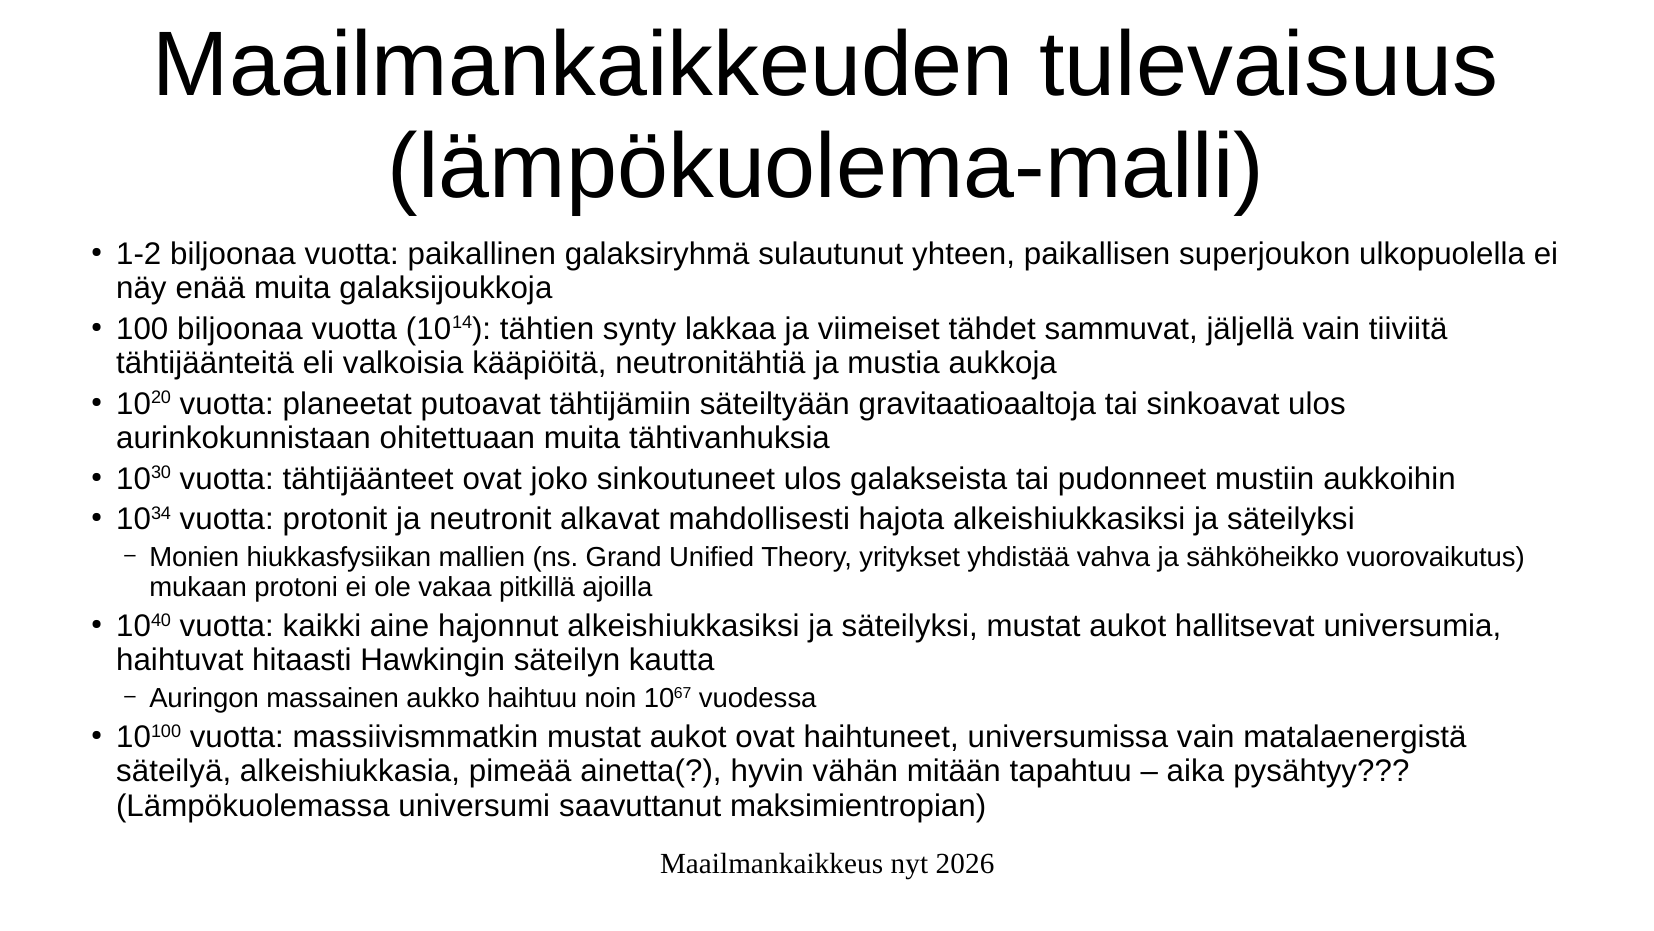

# Maailmankaikkeuden tulevaisuus (lämpökuolema-malli)
1-2 biljoonaa vuotta: paikallinen galaksiryhmä sulautunut yhteen, paikallisen superjoukon ulkopuolella ei näy enää muita galaksijoukkoja
100 biljoonaa vuotta (1014): tähtien synty lakkaa ja viimeiset tähdet sammuvat, jäljellä vain tiiviitä tähtijäänteitä eli valkoisia kääpiöitä, neutronitähtiä ja mustia aukkoja
1020 vuotta: planeetat putoavat tähtijämiin säteiltyään gravitaatioaaltoja tai sinkoavat ulos aurinkokunnistaan ohitettuaan muita tähtivanhuksia
1030 vuotta: tähtijäänteet ovat joko sinkoutuneet ulos galakseista tai pudonneet mustiin aukkoihin
1034 vuotta: protonit ja neutronit alkavat mahdollisesti hajota alkeishiukkasiksi ja säteilyksi
Monien hiukkasfysiikan mallien (ns. Grand Unified Theory, yritykset yhdistää vahva ja sähköheikko vuorovaikutus) mukaan protoni ei ole vakaa pitkillä ajoilla
1040 vuotta: kaikki aine hajonnut alkeishiukkasiksi ja säteilyksi, mustat aukot hallitsevat universumia, haihtuvat hitaasti Hawkingin säteilyn kautta
Auringon massainen aukko haihtuu noin 1067 vuodessa
10100 vuotta: massiivismmatkin mustat aukot ovat haihtuneet, universumissa vain matalaenergistä säteilyä, alkeishiukkasia, pimeää ainetta(?), hyvin vähän mitään tapahtuu – aika pysähtyy??? (Lämpökuolemassa universumi saavuttanut maksimientropian)